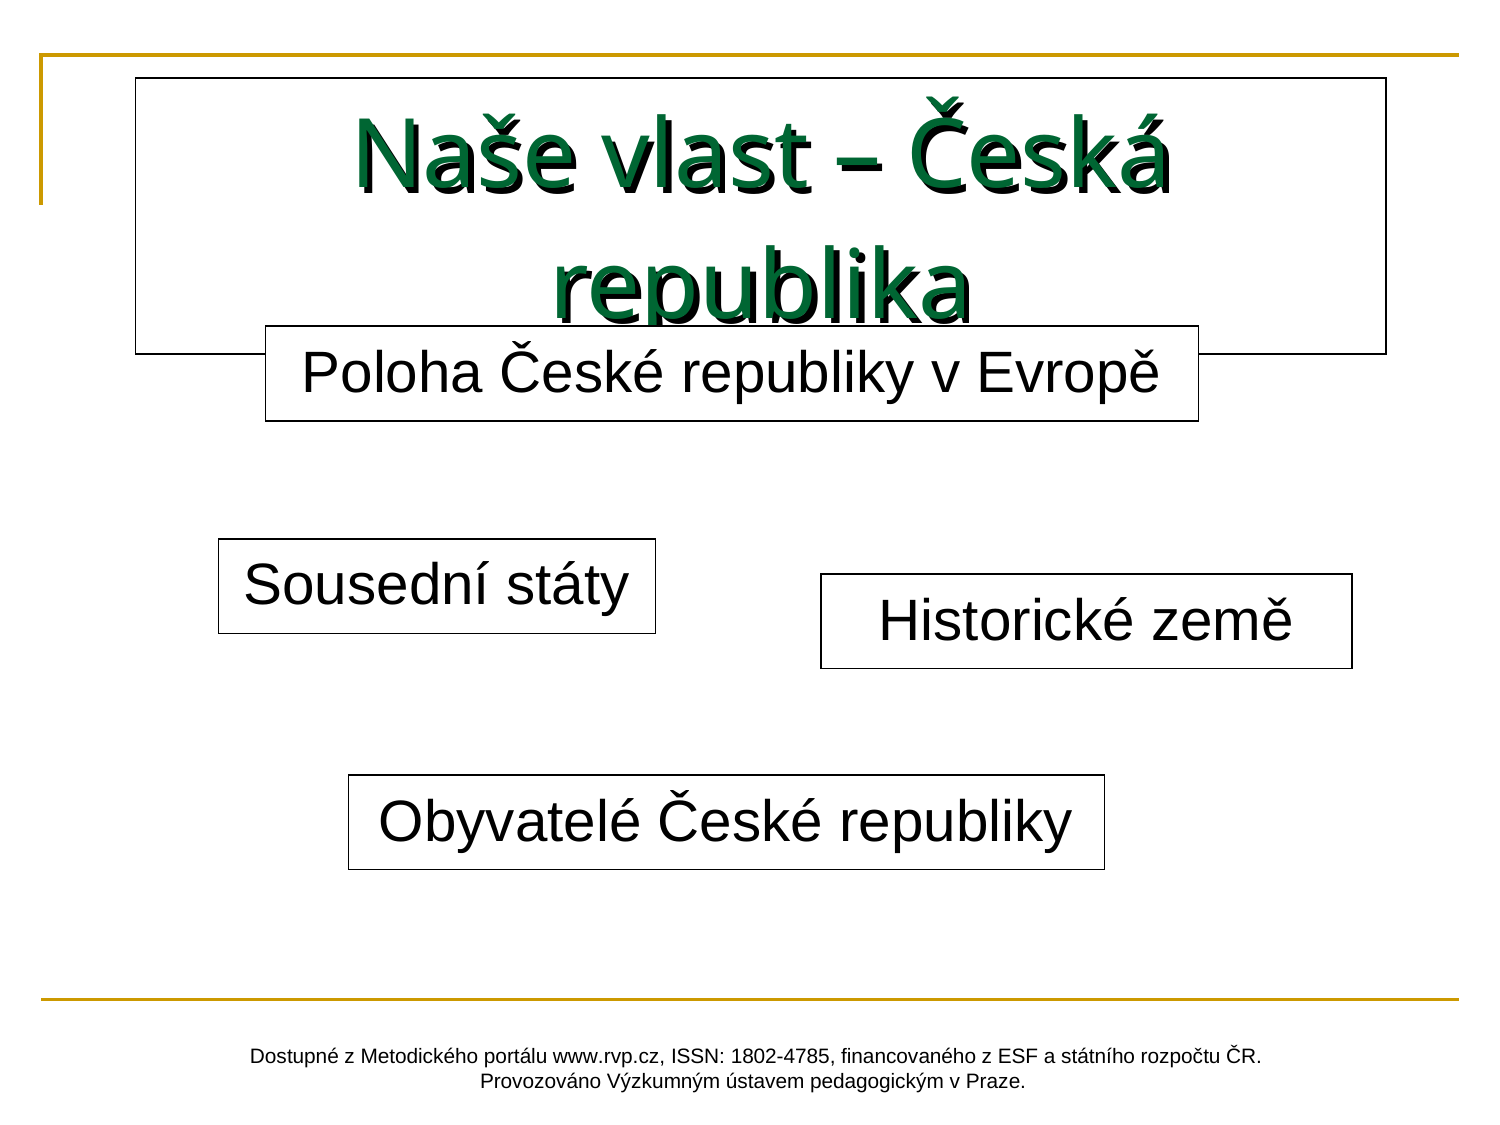

# Naše vlast – Česká republika
Poloha České republiky v Evropě
Sousední státy
Historické země
Obyvatelé České republiky